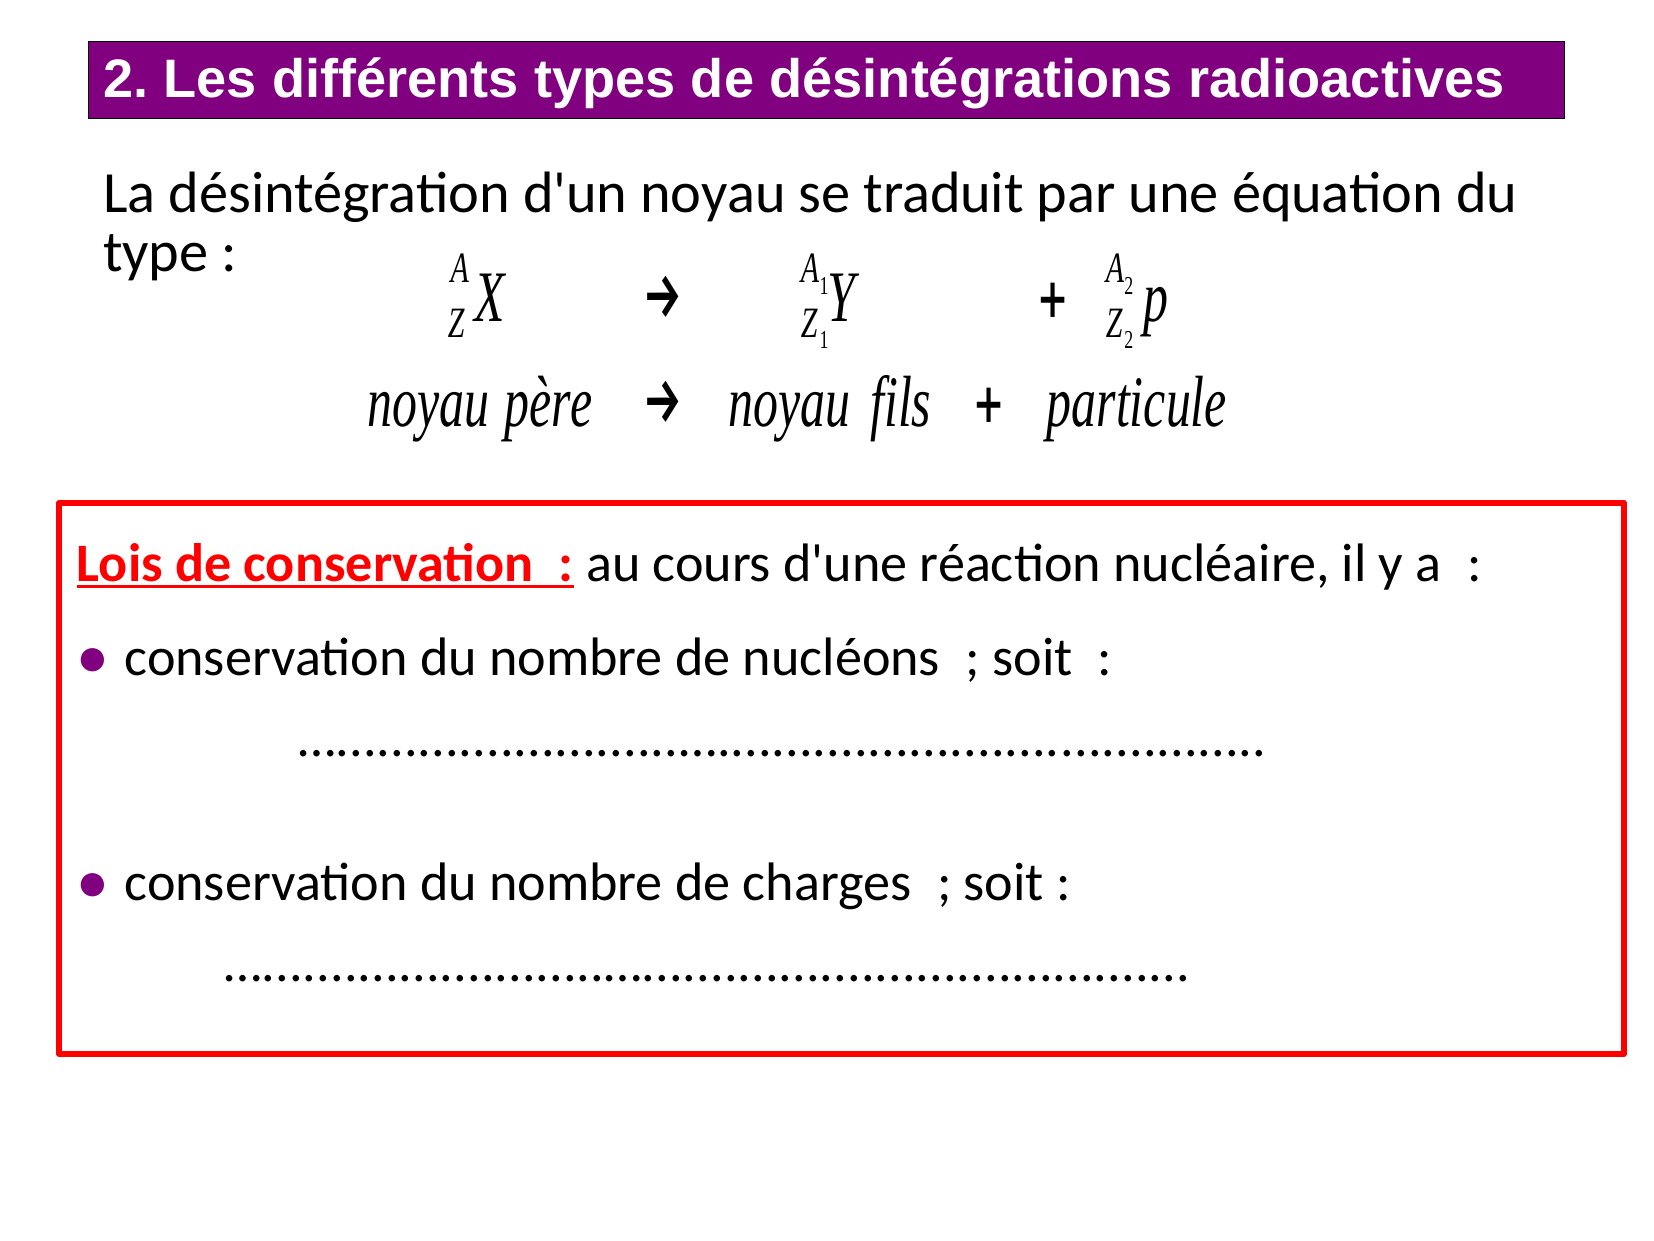

2. Les différents types de désintégrations radioactives
La désintégration d'un noyau se traduit par une équation du type :
Lois de conservation  : au cours d'une réaction nucléaire, il y a  :
● conservation du nombre de nucléons  ; soit  :
 			….........................…........................................
● conservation du nombre de charges  ; soit :
		….........................…........................................